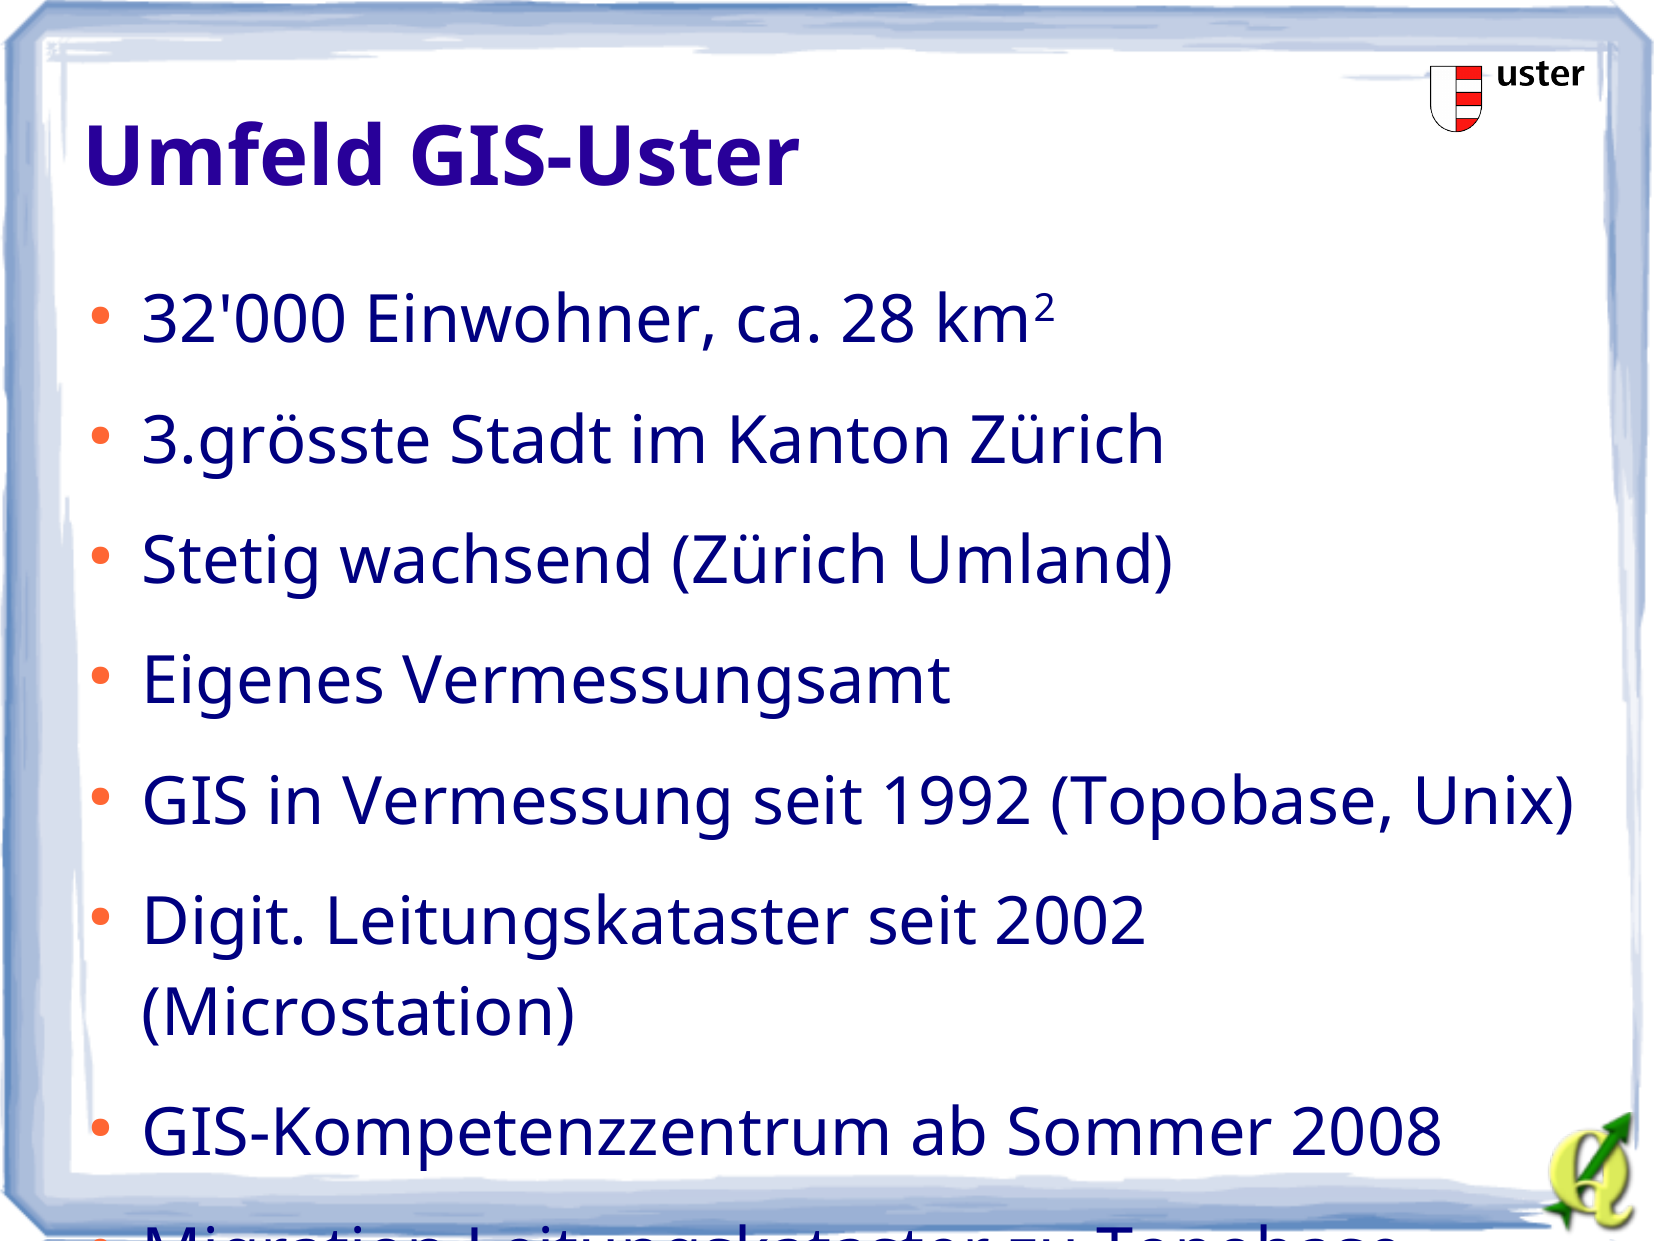

# Umfeld GIS-Uster
32'000 Einwohner, ca. 28 km2
3.grösste Stadt im Kanton Zürich
Stetig wachsend (Zürich Umland)
Eigenes Vermessungsamt
GIS in Vermessung seit 1992 (Topobase, Unix)
Digit. Leitungskataster seit 2002 (Microstation)
GIS-Kompetenzzentrum ab Sommer 2008
Migration Leitungskataster zu Topobase, 2009